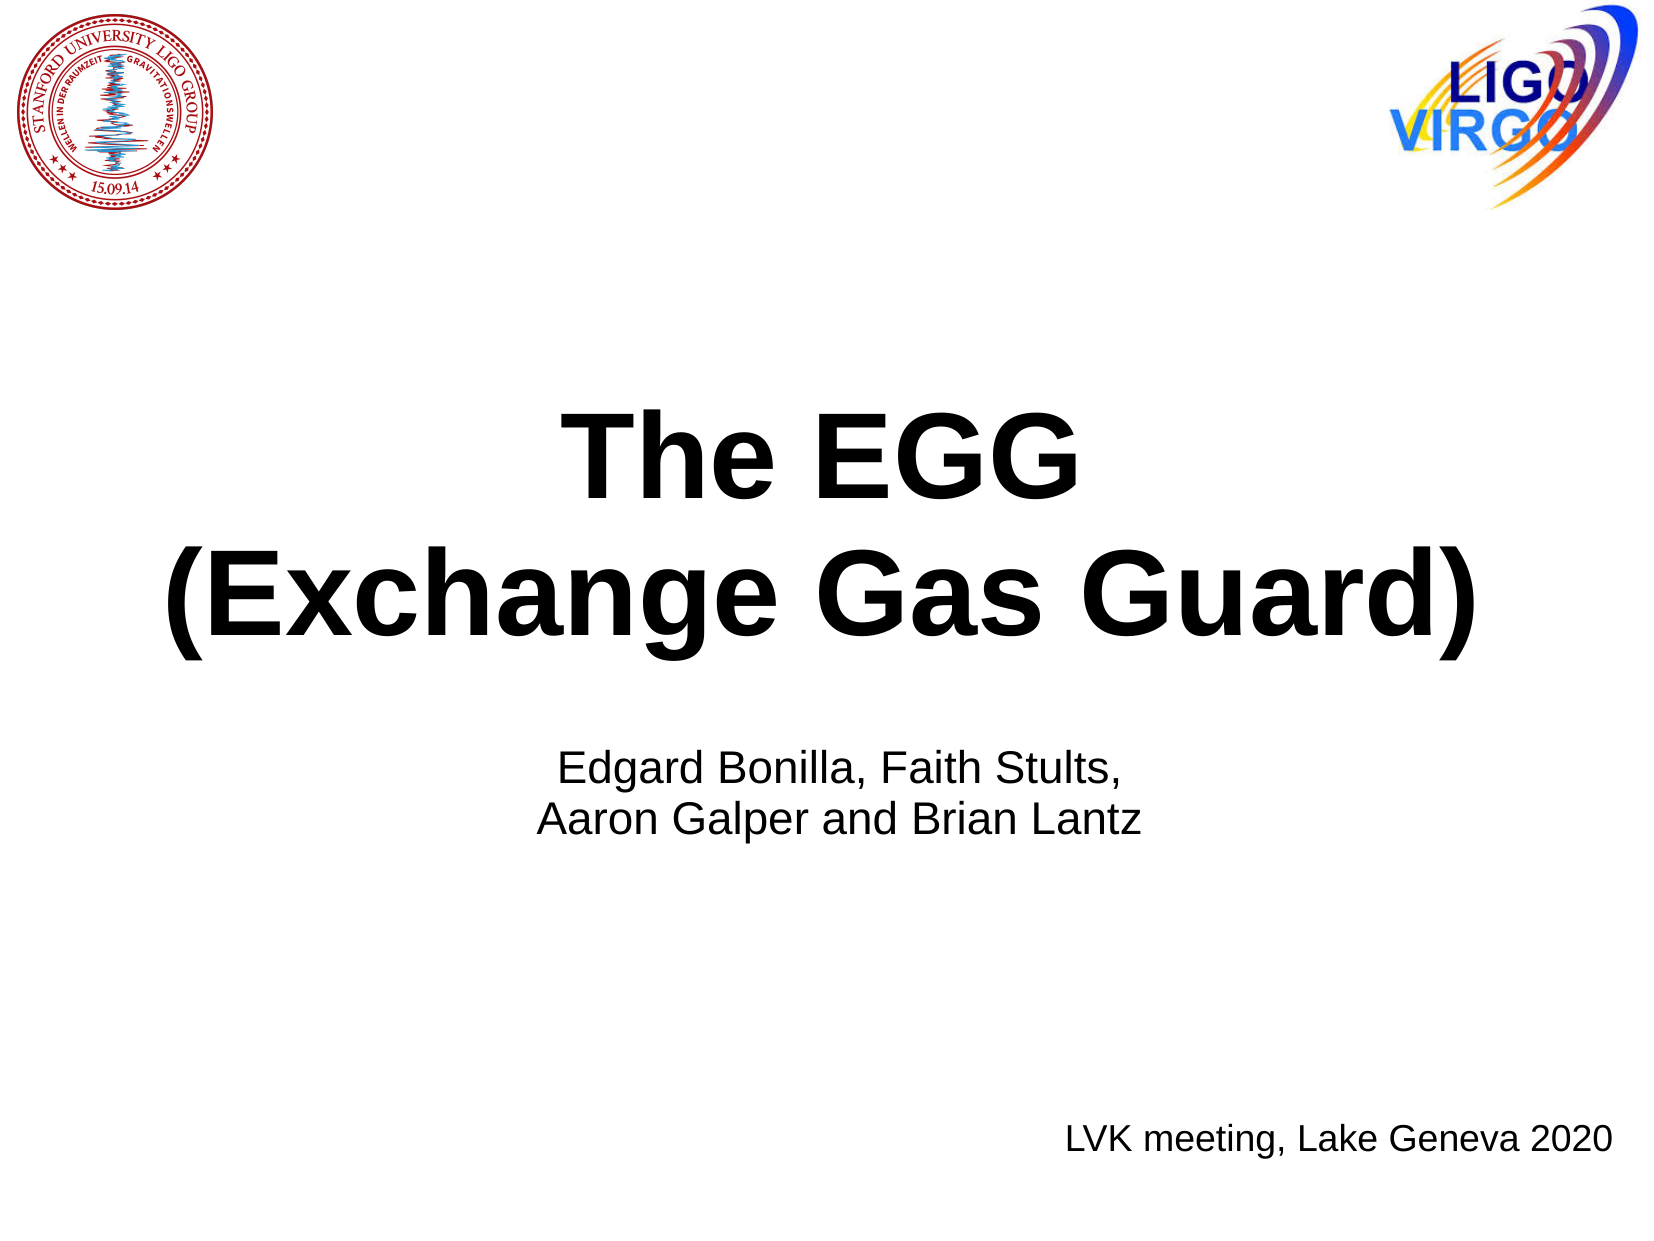

# The EGG (Exchange Gas Guard)
Edgard Bonilla, Faith Stults, Aaron Galper and Brian Lantz
LVK meeting, Lake Geneva 2020